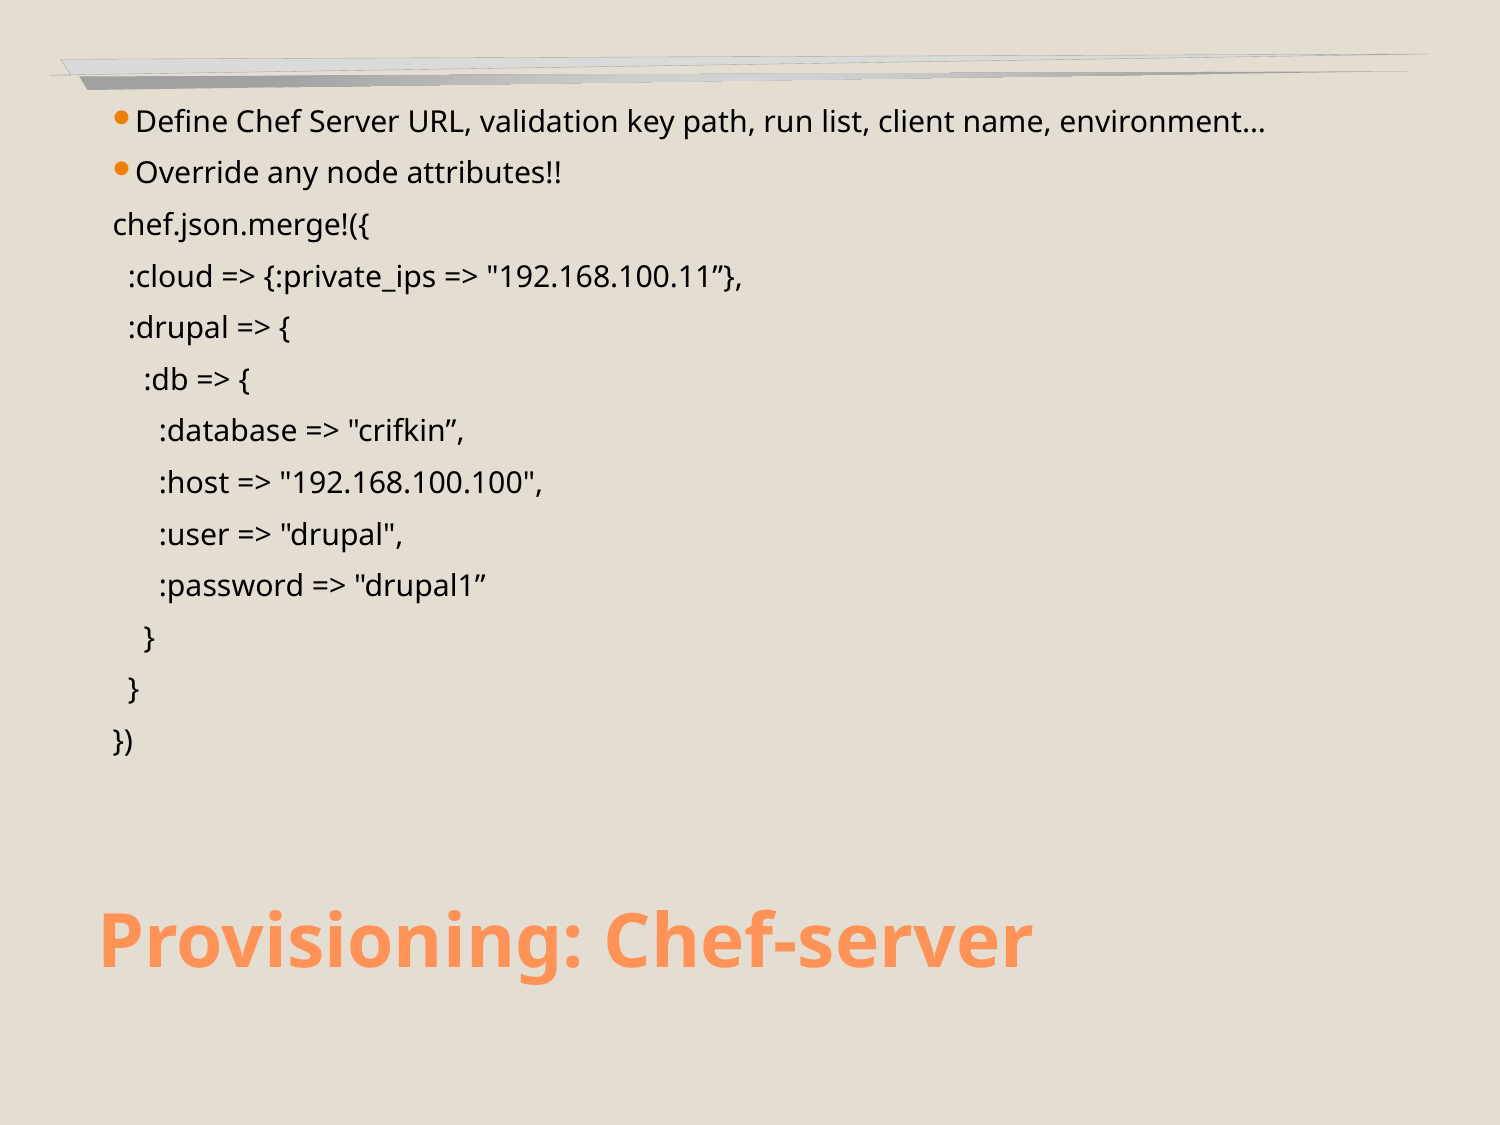

Define Chef Server URL, validation key path, run list, client name, environment…
Override any node attributes!!
chef.json.merge!({
 :cloud => {:private_ips => "192.168.100.11”},
 :drupal => {
 :db => {
 :database => "crifkin”,
 :host => "192.168.100.100",
 :user => "drupal",
 :password => "drupal1”
 }
 }
})
# Provisioning: Chef-server